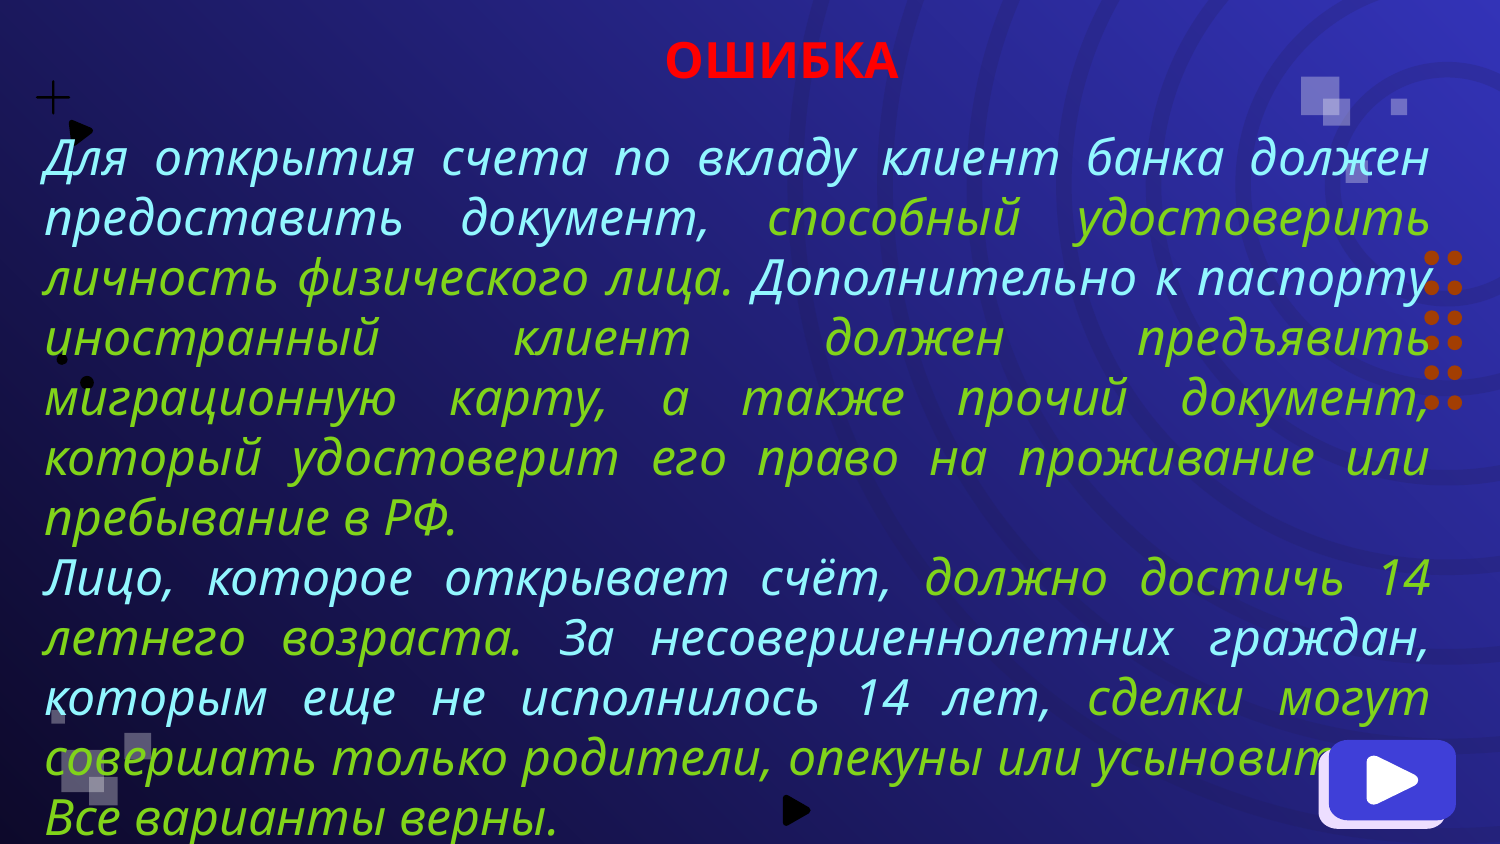

# ОШИБКА
Для открытия счета по вкладу клиент банка должен предоставить документ, способный удостоверить личность физического лица. Дополнительно к паспорту иностранный клиент должен предъявить миграционную карту, а также прочий документ, который удостоверит его право на проживание или пребывание в РФ.
Лицо, которое открывает счёт, должно достичь 14 летнего возраста. За несовершеннолетних граждан, которым еще не исполнилось 14 лет, сделки могут совершать только родители, опекуны или усыновители. Все варианты верны.